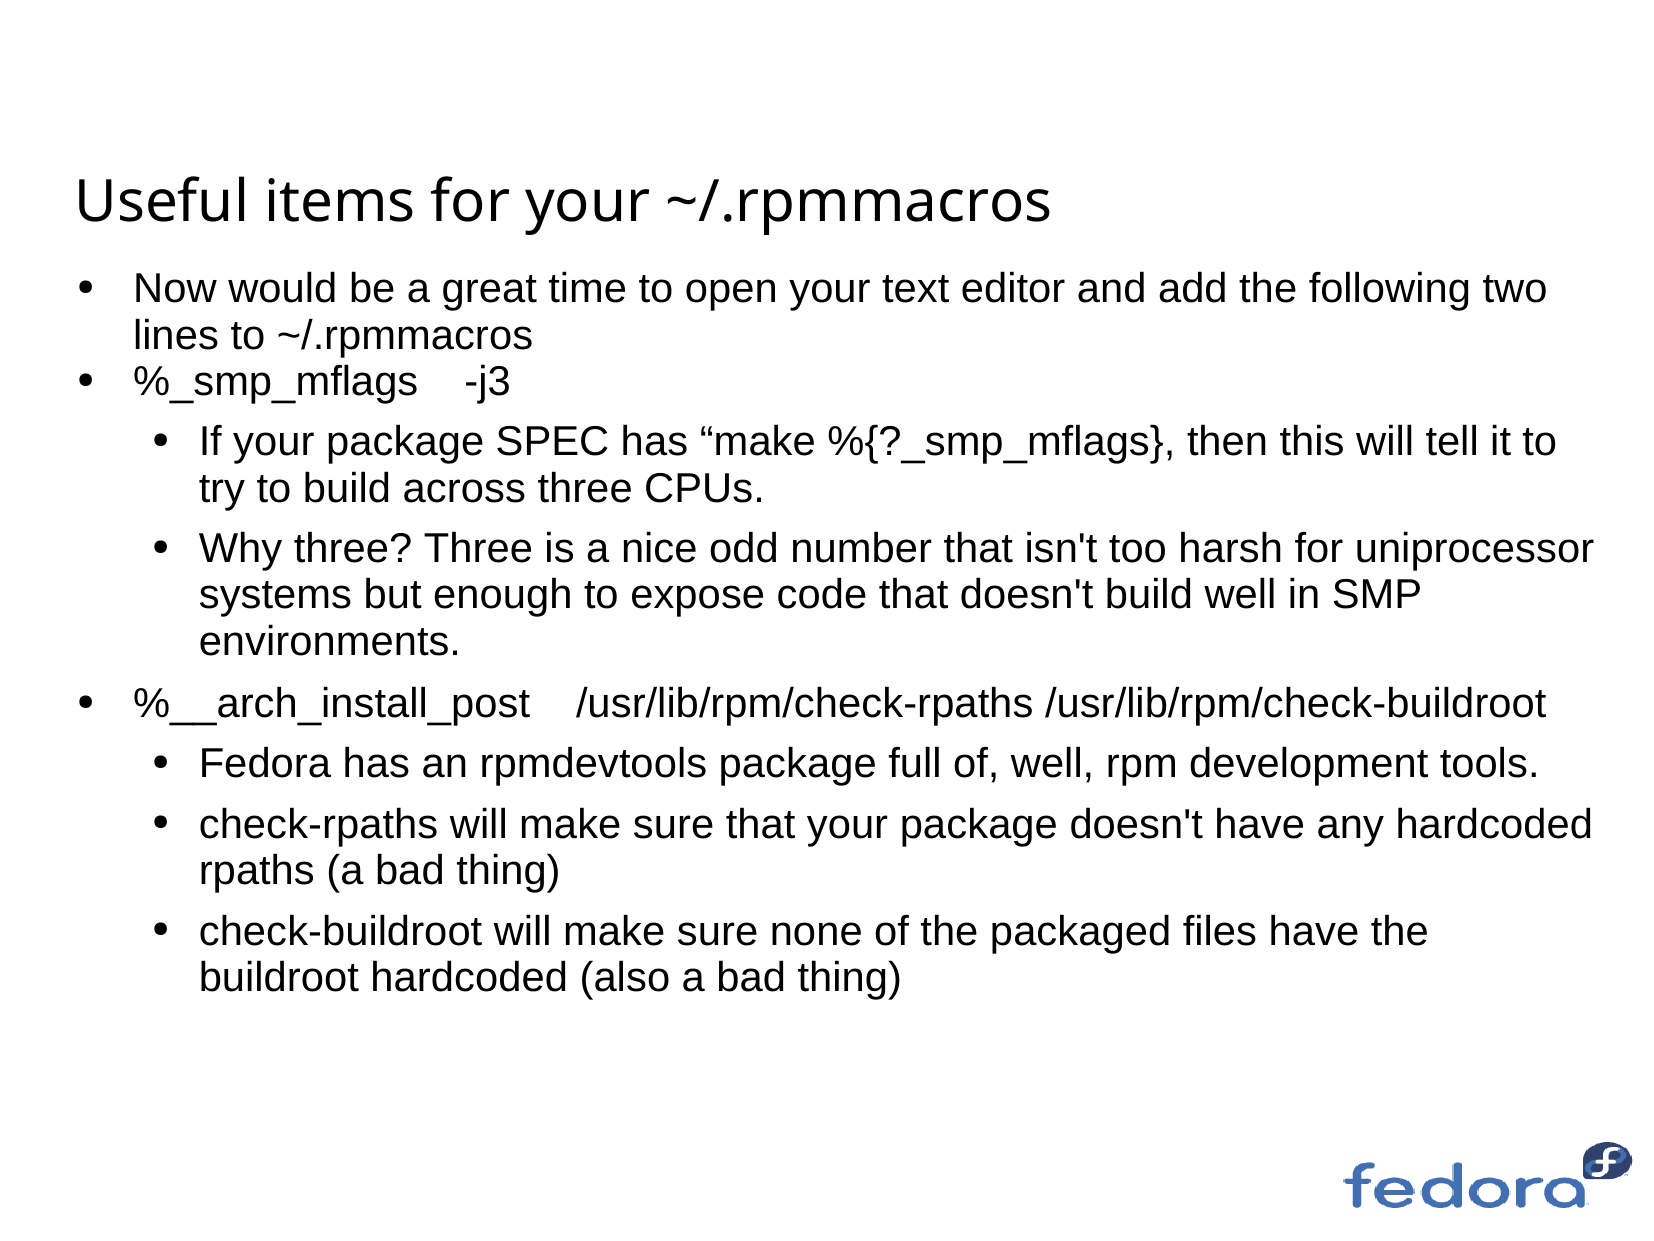

# Useful items for your ~/.rpmmacros
Now would be a great time to open your text editor and add the following two lines to ~/.rpmmacros
%_smp_mflags -j3
If your package SPEC has “make %{?_smp_mflags}, then this will tell it to try to build across three CPUs.
Why three? Three is a nice odd number that isn't too harsh for uniprocessor systems but enough to expose code that doesn't build well in SMP environments.
%__arch_install_post /usr/lib/rpm/check-rpaths /usr/lib/rpm/check-buildroot
Fedora has an rpmdevtools package full of, well, rpm development tools.
check-rpaths will make sure that your package doesn't have any hardcoded rpaths (a bad thing)
check-buildroot will make sure none of the packaged files have the buildroot hardcoded (also a bad thing)